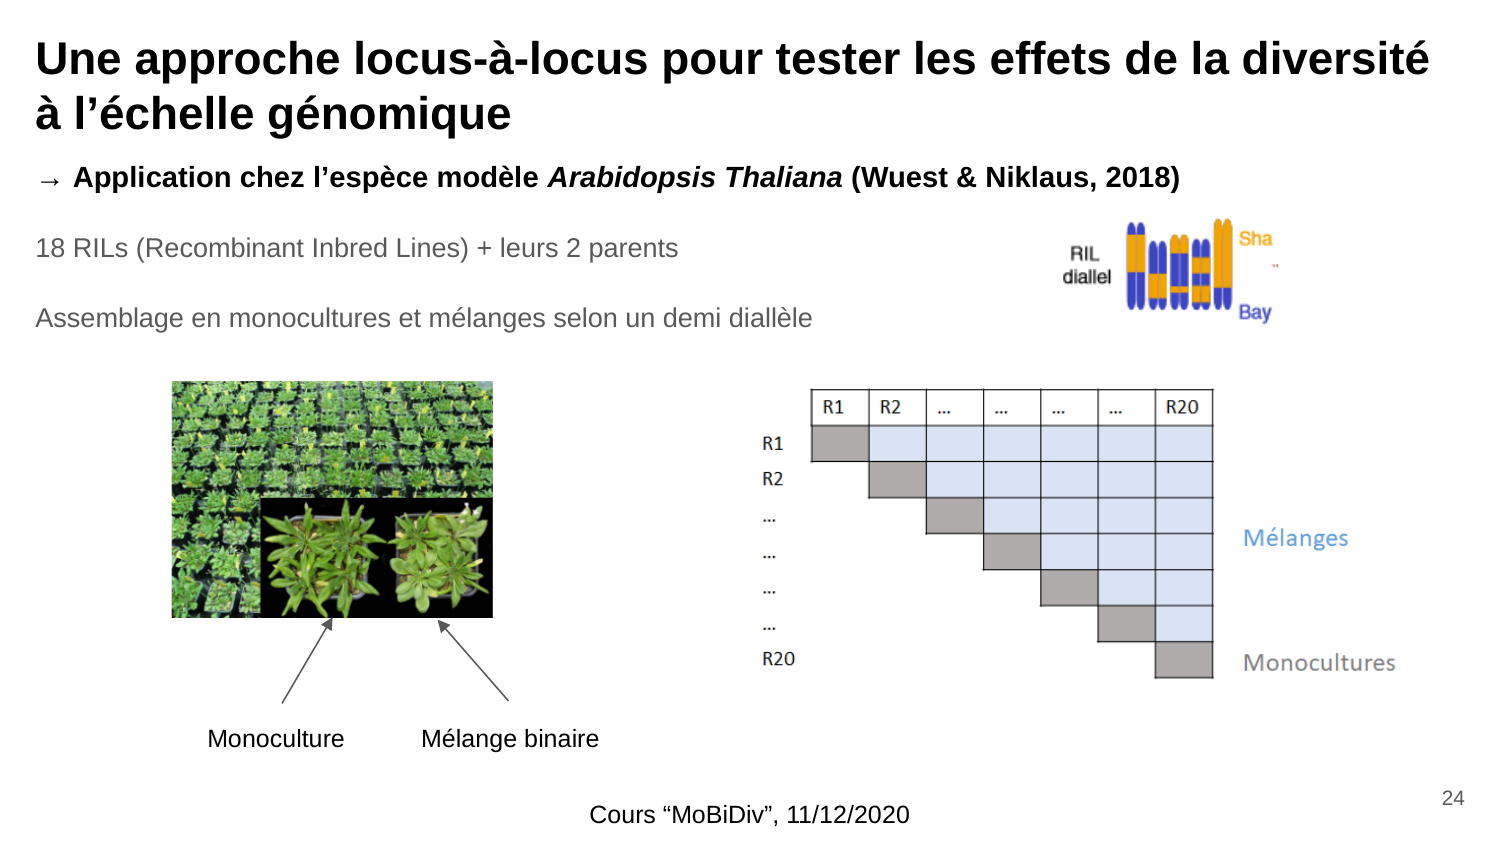

Une approche locus-à-locus pour tester les effets de la diversité à l’échelle génomique
# → Application chez l’espèce modèle Arabidopsis Thaliana (Wuest & Niklaus, 2018)
18 RILs (Recombinant Inbred Lines) + leurs 2 parents
Assemblage en monocultures et mélanges selon un demi diallèle
Monoculture
Mélange binaire